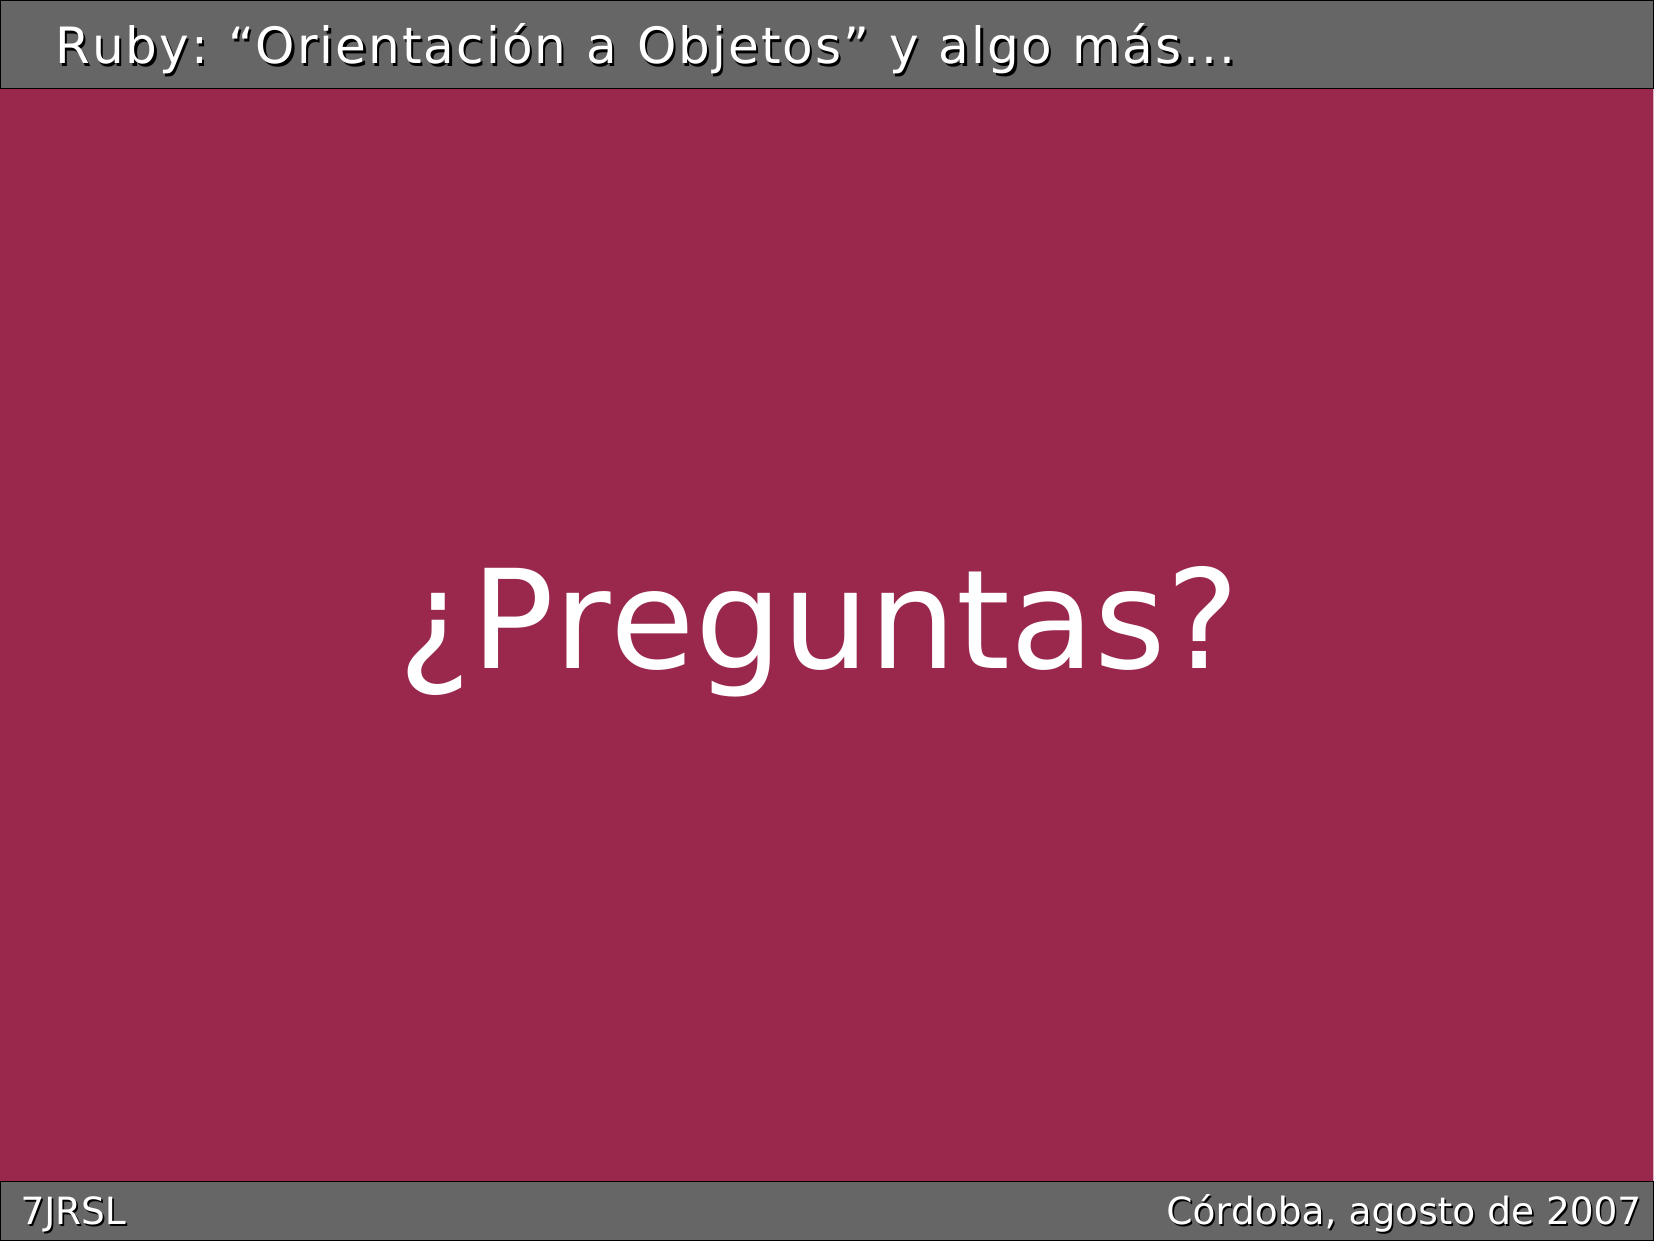

Ruby: “Orientación a Objetos” y algo más...
¿Preguntas?
7JRSL
Córdoba, agosto de 2007